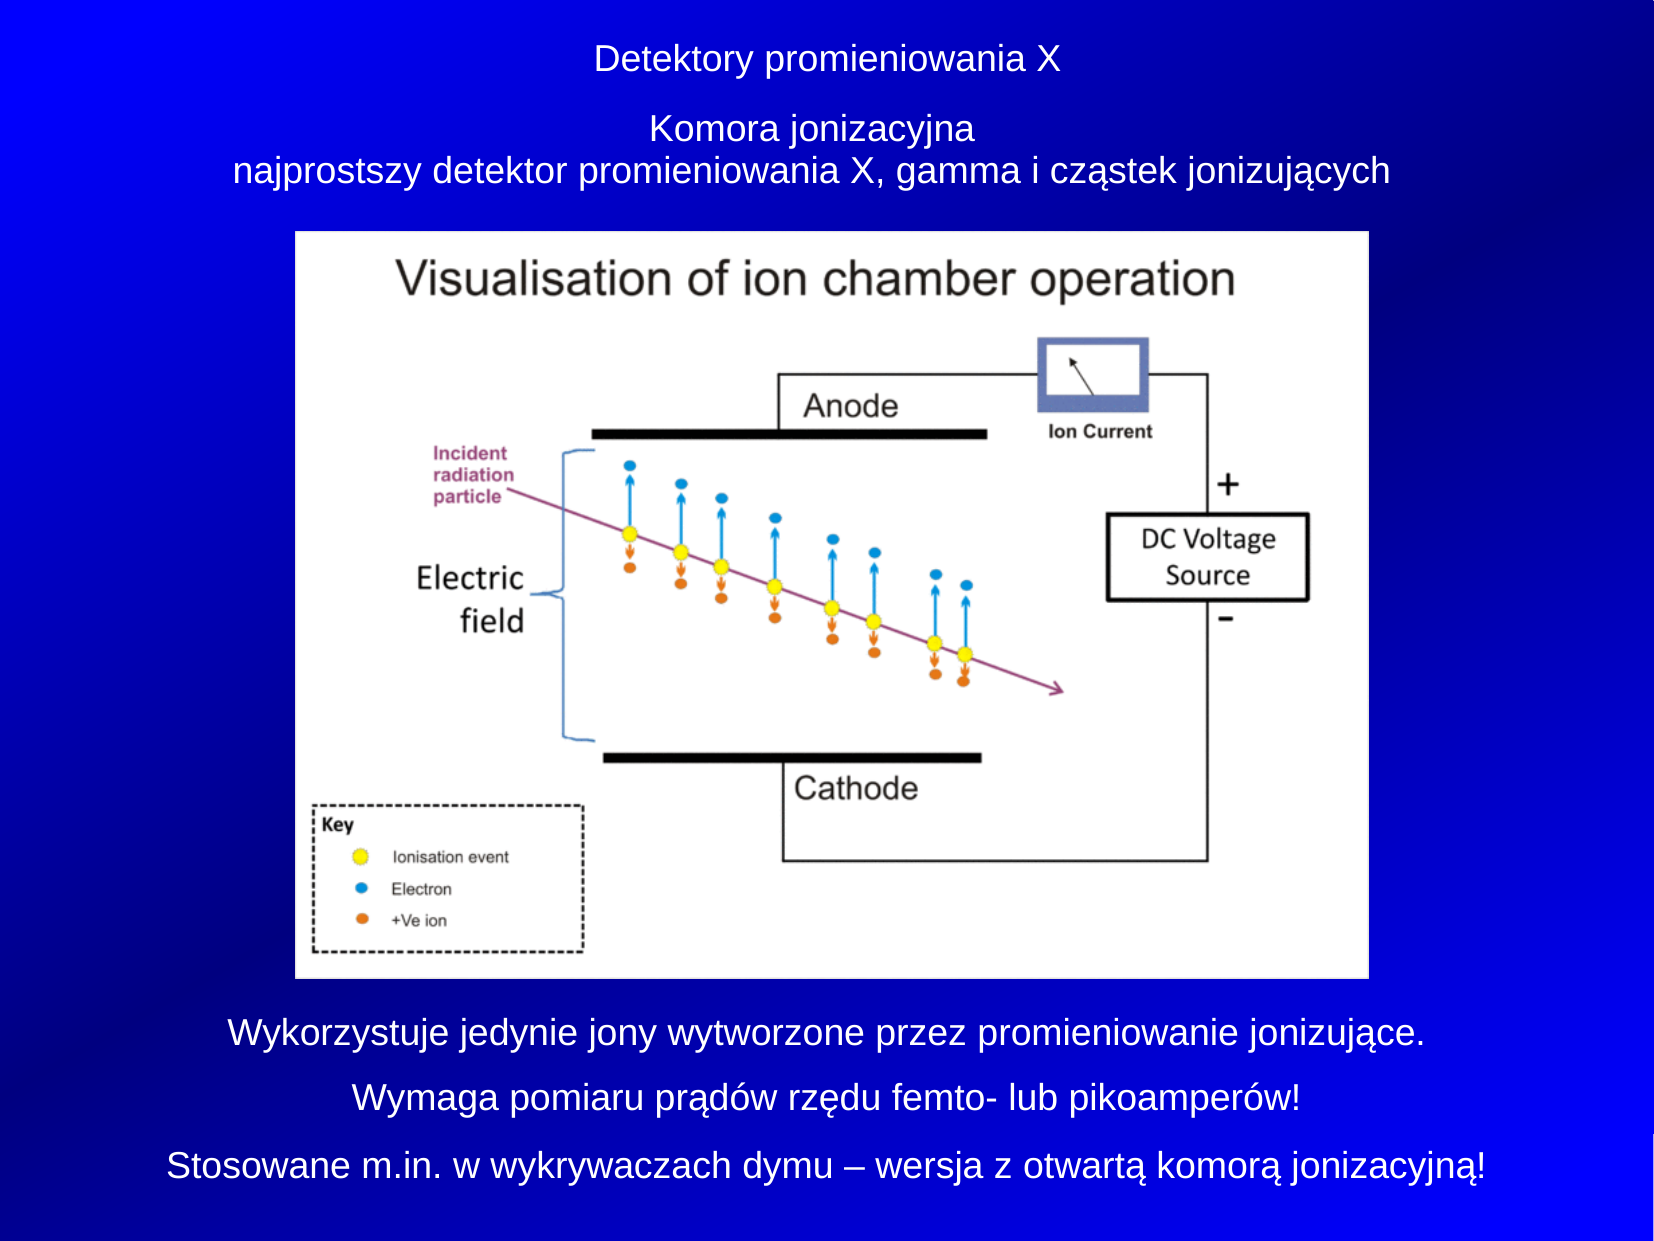

Detektory promieniowania X
Komora jonizacyjna
najprostszy detektor promieniowania X, gamma i cząstek jonizujących
Wykorzystuje jedynie jony wytworzone przez promieniowanie jonizujące.
Wymaga pomiaru prądów rzędu femto- lub pikoamperów!
Stosowane m.in. w wykrywaczach dymu – wersja z otwartą komorą jonizacyjną!